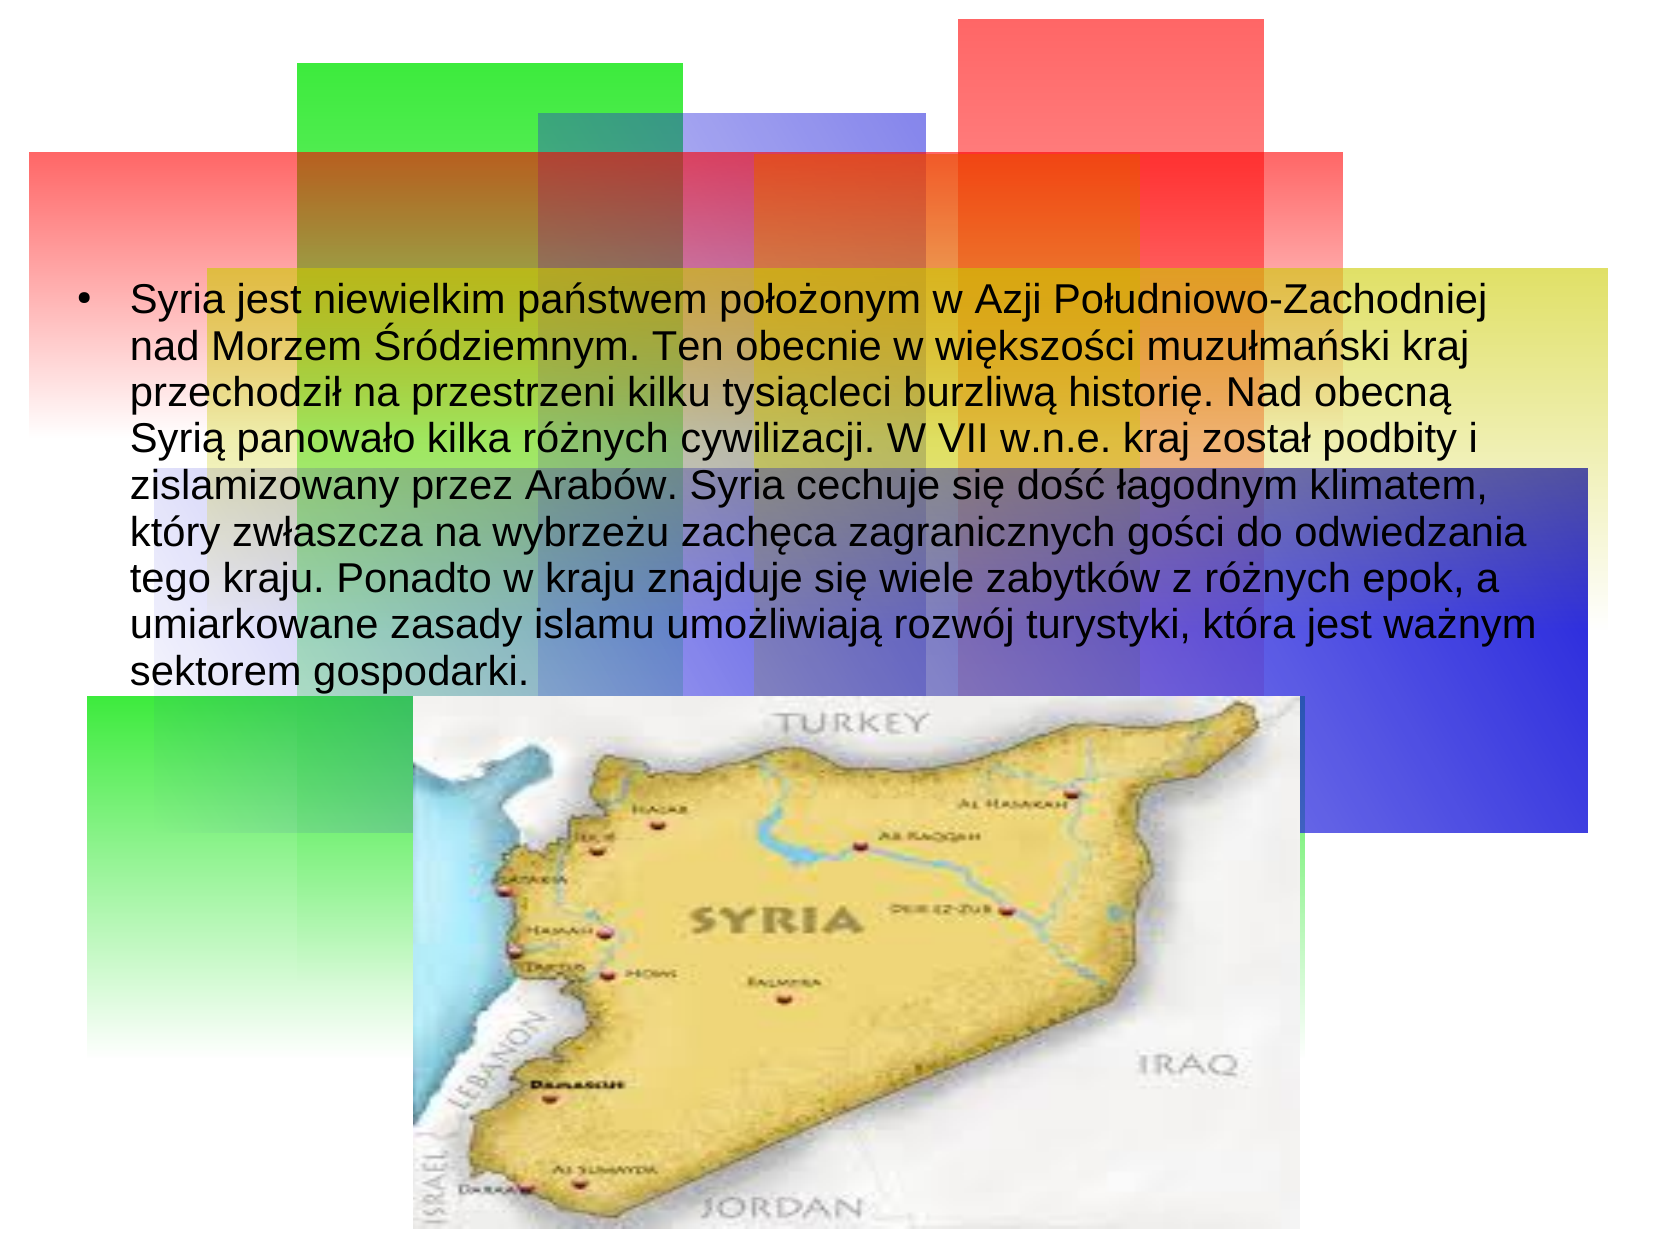

#
Syria jest niewielkim państwem położonym w Azji Południowo-Zachodniej nad Morzem Śródziemnym. Ten obecnie w większości muzułmański kraj przechodził na przestrzeni kilku tysiącleci burzliwą historię. Nad obecną Syrią panowało kilka różnych cywilizacji. W VII w.n.e. kraj został podbity i zislamizowany przez Arabów. Syria cechuje się dość łagodnym klimatem, który zwłaszcza na wybrzeżu zachęca zagranicznych gości do odwiedzania tego kraju. Ponadto w kraju znajduje się wiele zabytków z różnych epok, a umiarkowane zasady islamu umożliwiają rozwój turystyki, która jest ważnym sektorem gospodarki.